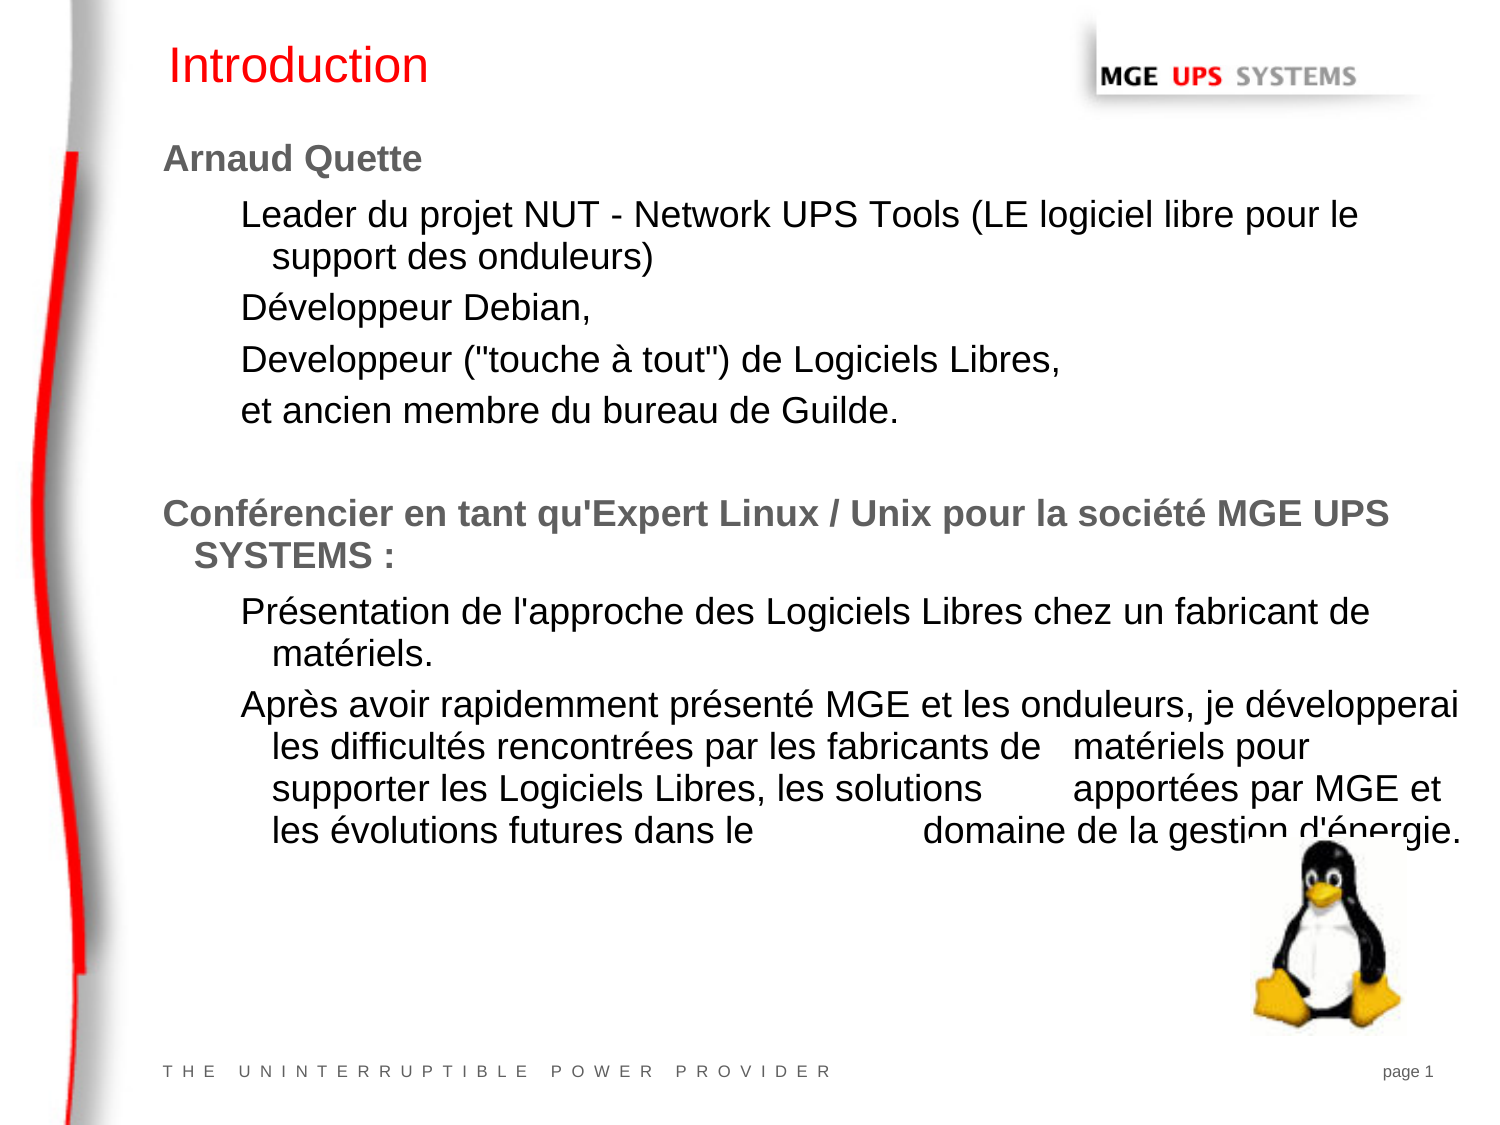

# Introduction
Arnaud Quette
Leader du projet NUT - Network UPS Tools (LE logiciel libre pour le support des onduleurs)
Développeur Debian,
Developpeur ("touche à tout") de Logiciels Libres,
et ancien membre du bureau de Guilde.
Conférencier en tant qu'Expert Linux / Unix pour la société MGE UPS SYSTEMS :
Présentation de l'approche des Logiciels Libres chez un fabricant de matériels.
Après avoir rapidemment présenté MGE et les onduleurs, je développerai les difficultés rencontrées par les fabricants de	 matériels pour supporter les Logiciels Libres, les solutions	 apportées par MGE et les évolutions futures dans le		 domaine de la gestion d'énergie.
page 1